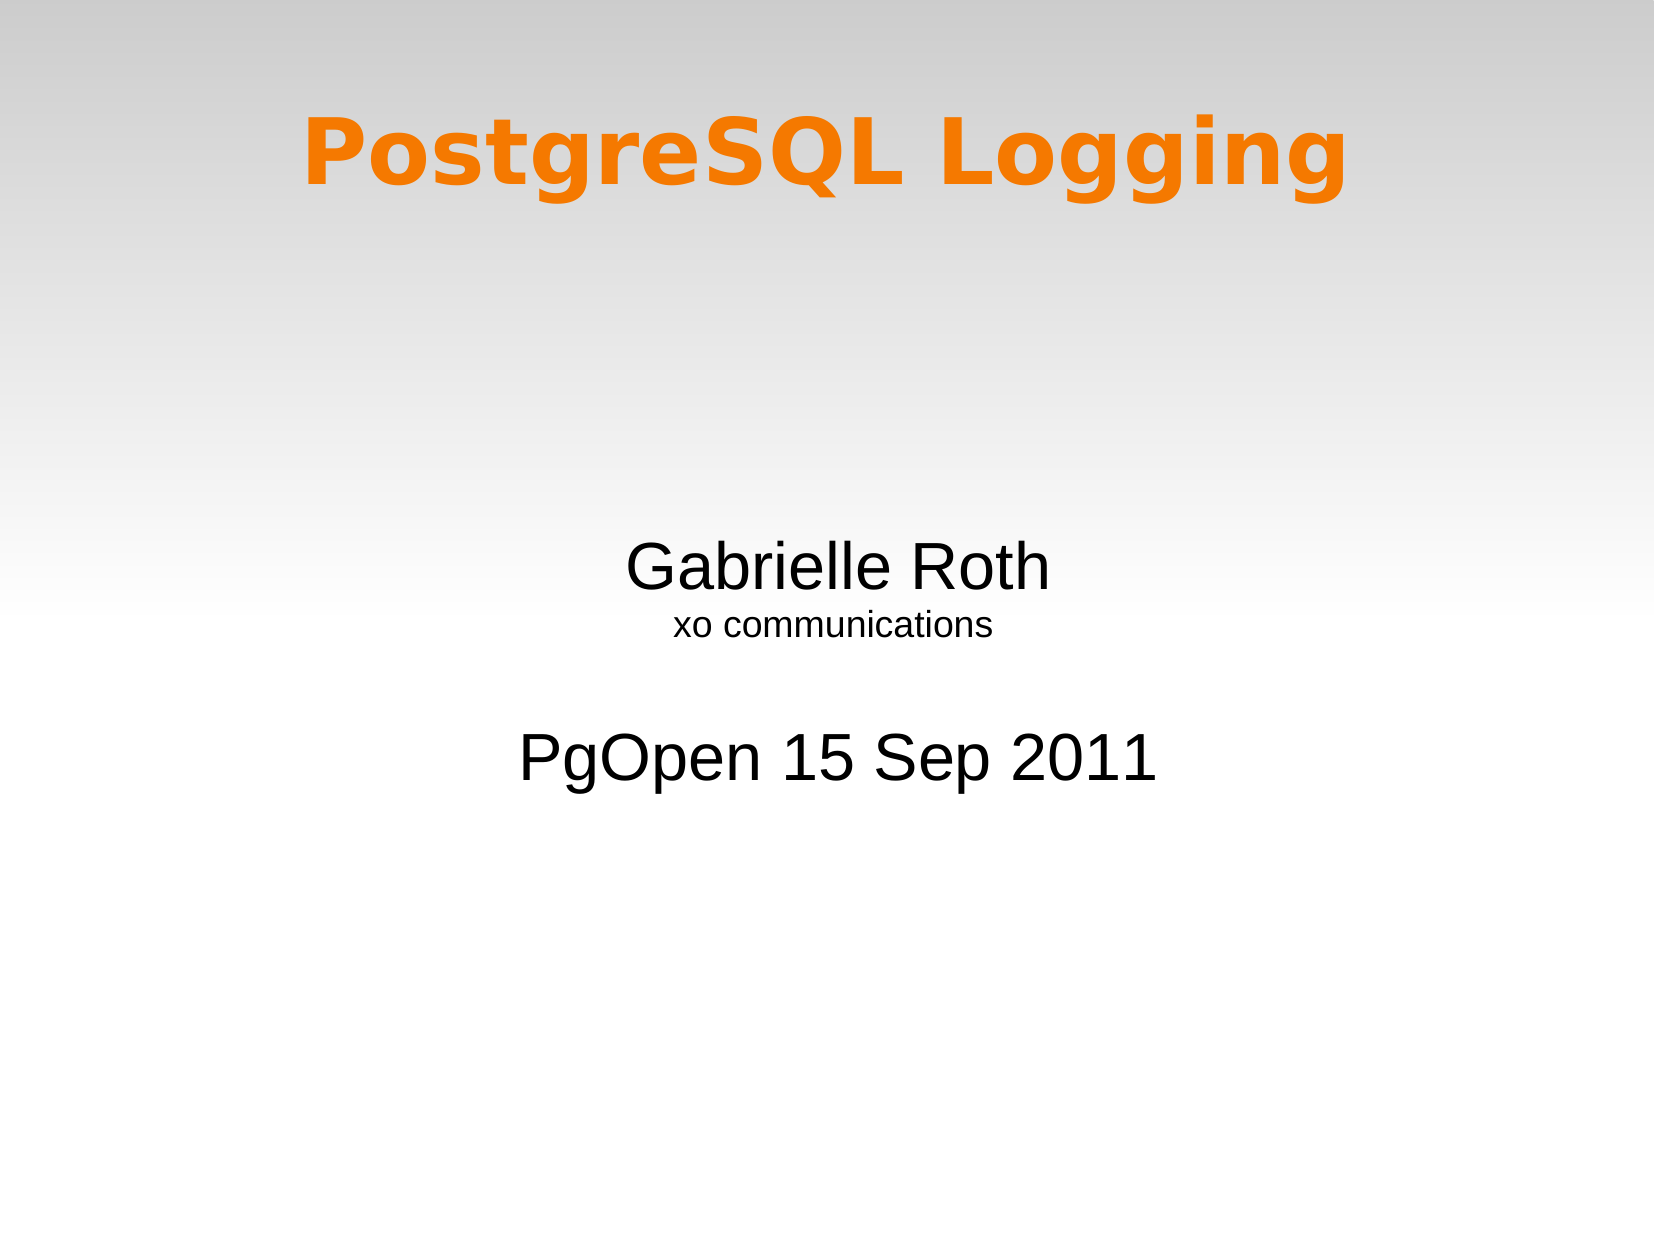

# PostgreSQL Logging
Gabrielle Roth
xo communications
PgOpen 15 Sep 2011